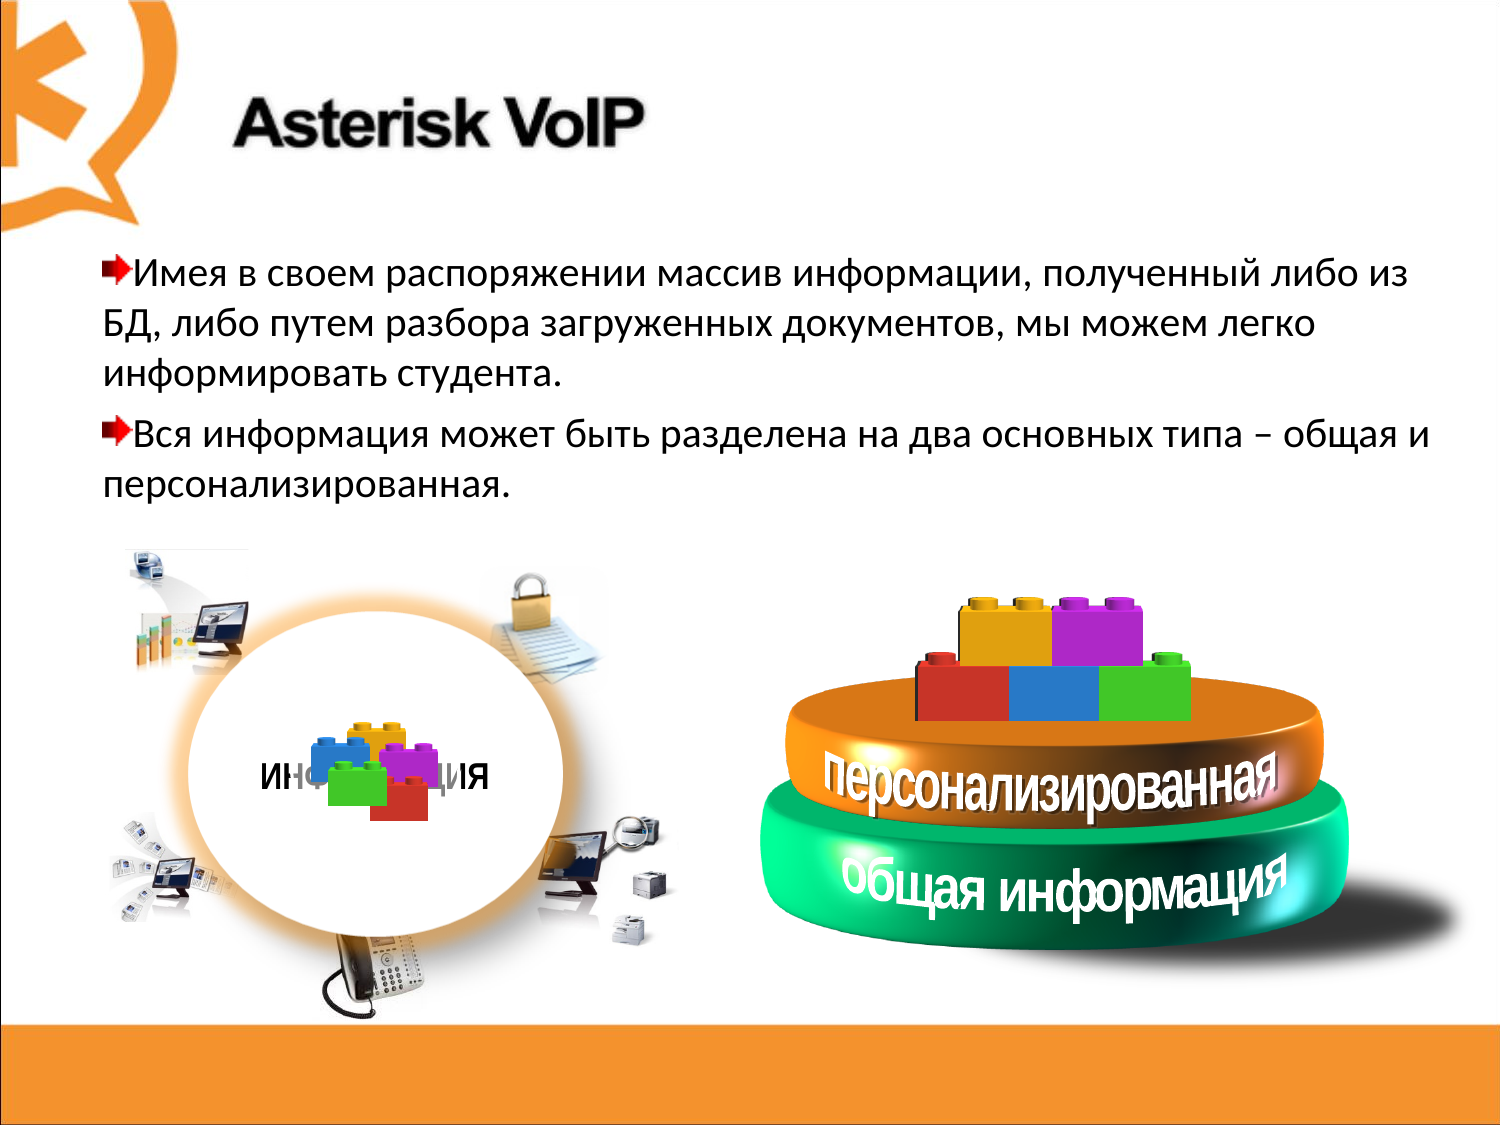

Имея в своем распоряжении массив информации, полученный либо из БД, либо путем разбора загруженных документов, мы можем легко информировать студента.
Вся информация может быть разделена на два основных типа – общая и персонализированная.
ИНФОРМАЦИЯ
персонализированная
общая информация